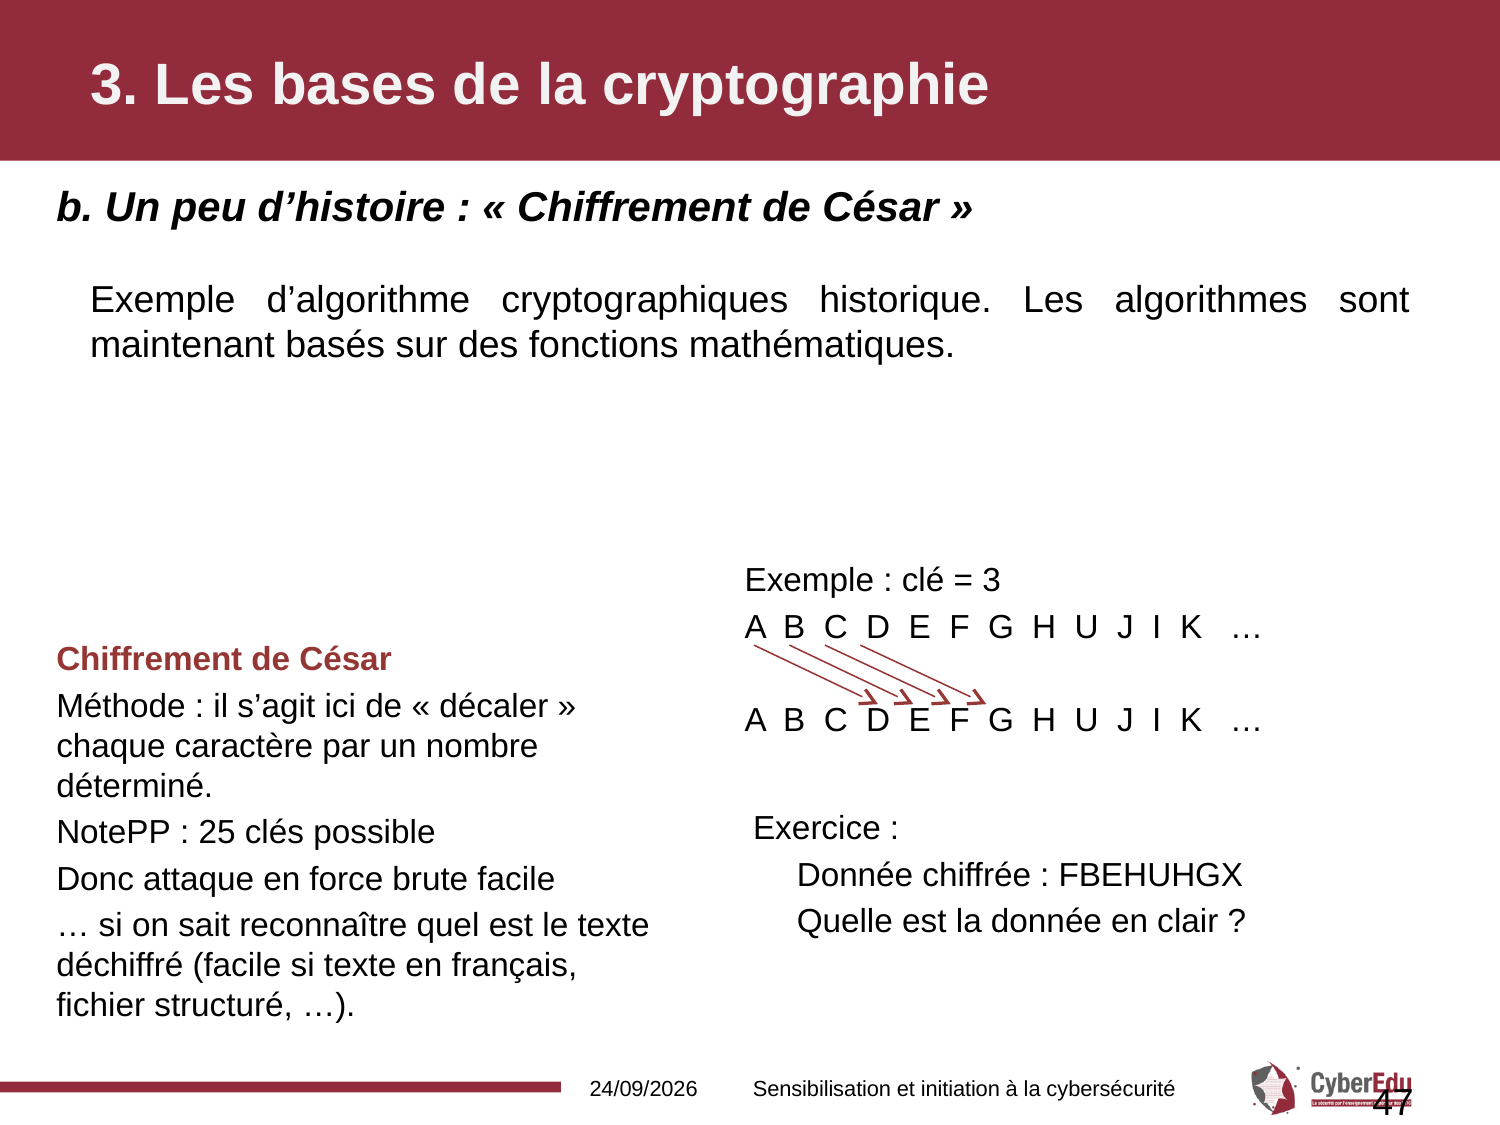

# 3. Les bases de la cryptographie
b. Un peu d’histoire : « Chiffrement de César »
Exemple d’algorithme cryptographiques historique. Les algorithmes sont maintenant basés sur des fonctions mathématiques.
Exemple : clé = 3
A B C D E F G H U J I K …
A B C D E F G H U J I K …
Chiffrement de César
Méthode : il s’agit ici de « décaler » chaque caractère par un nombre déterminé.
NotePP : 25 clés possible
Donc attaque en force brute facile
… si on sait reconnaître quel est le texte déchiffré (facile si texte en français, fichier structuré, …).
Exercice :
Donnée chiffrée : FBEHUHGX
Quelle est la donnée en clair ?
Sensibilisation et initiation à la cybersécurité